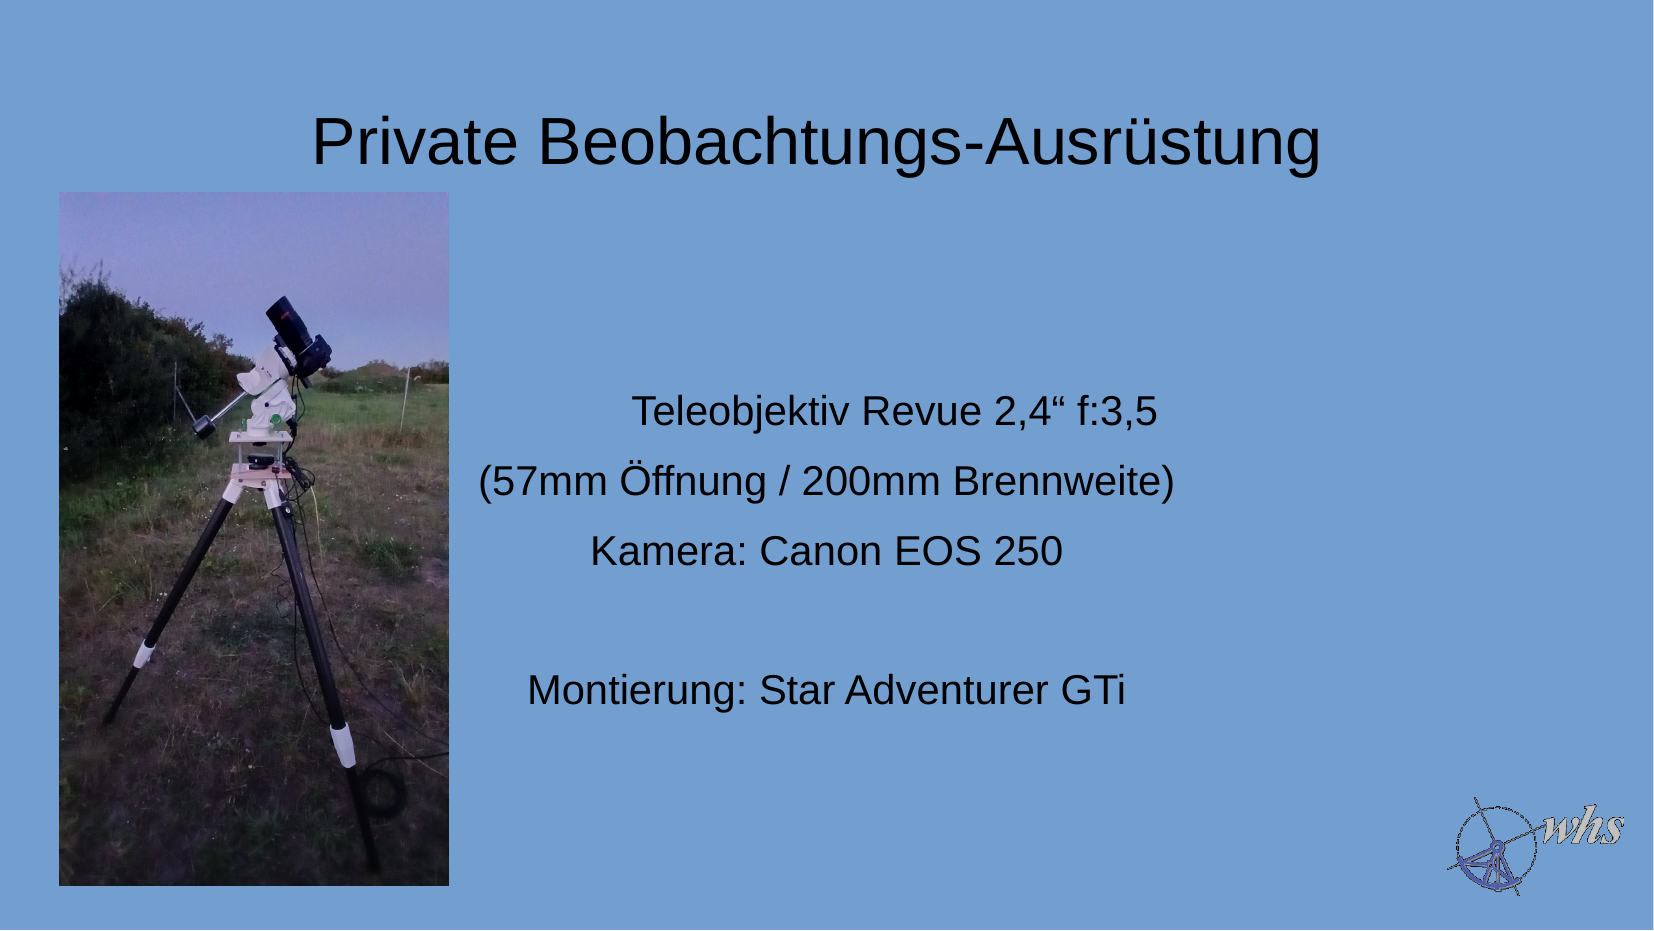

Private Beobachtungs-Ausrüstung
		Teleobjektiv Revue 2,4“ f:3,5
(57mm Öffnung / 200mm Brennweite)
Kamera: Canon EOS 250
Montierung: Star Adventurer GTi